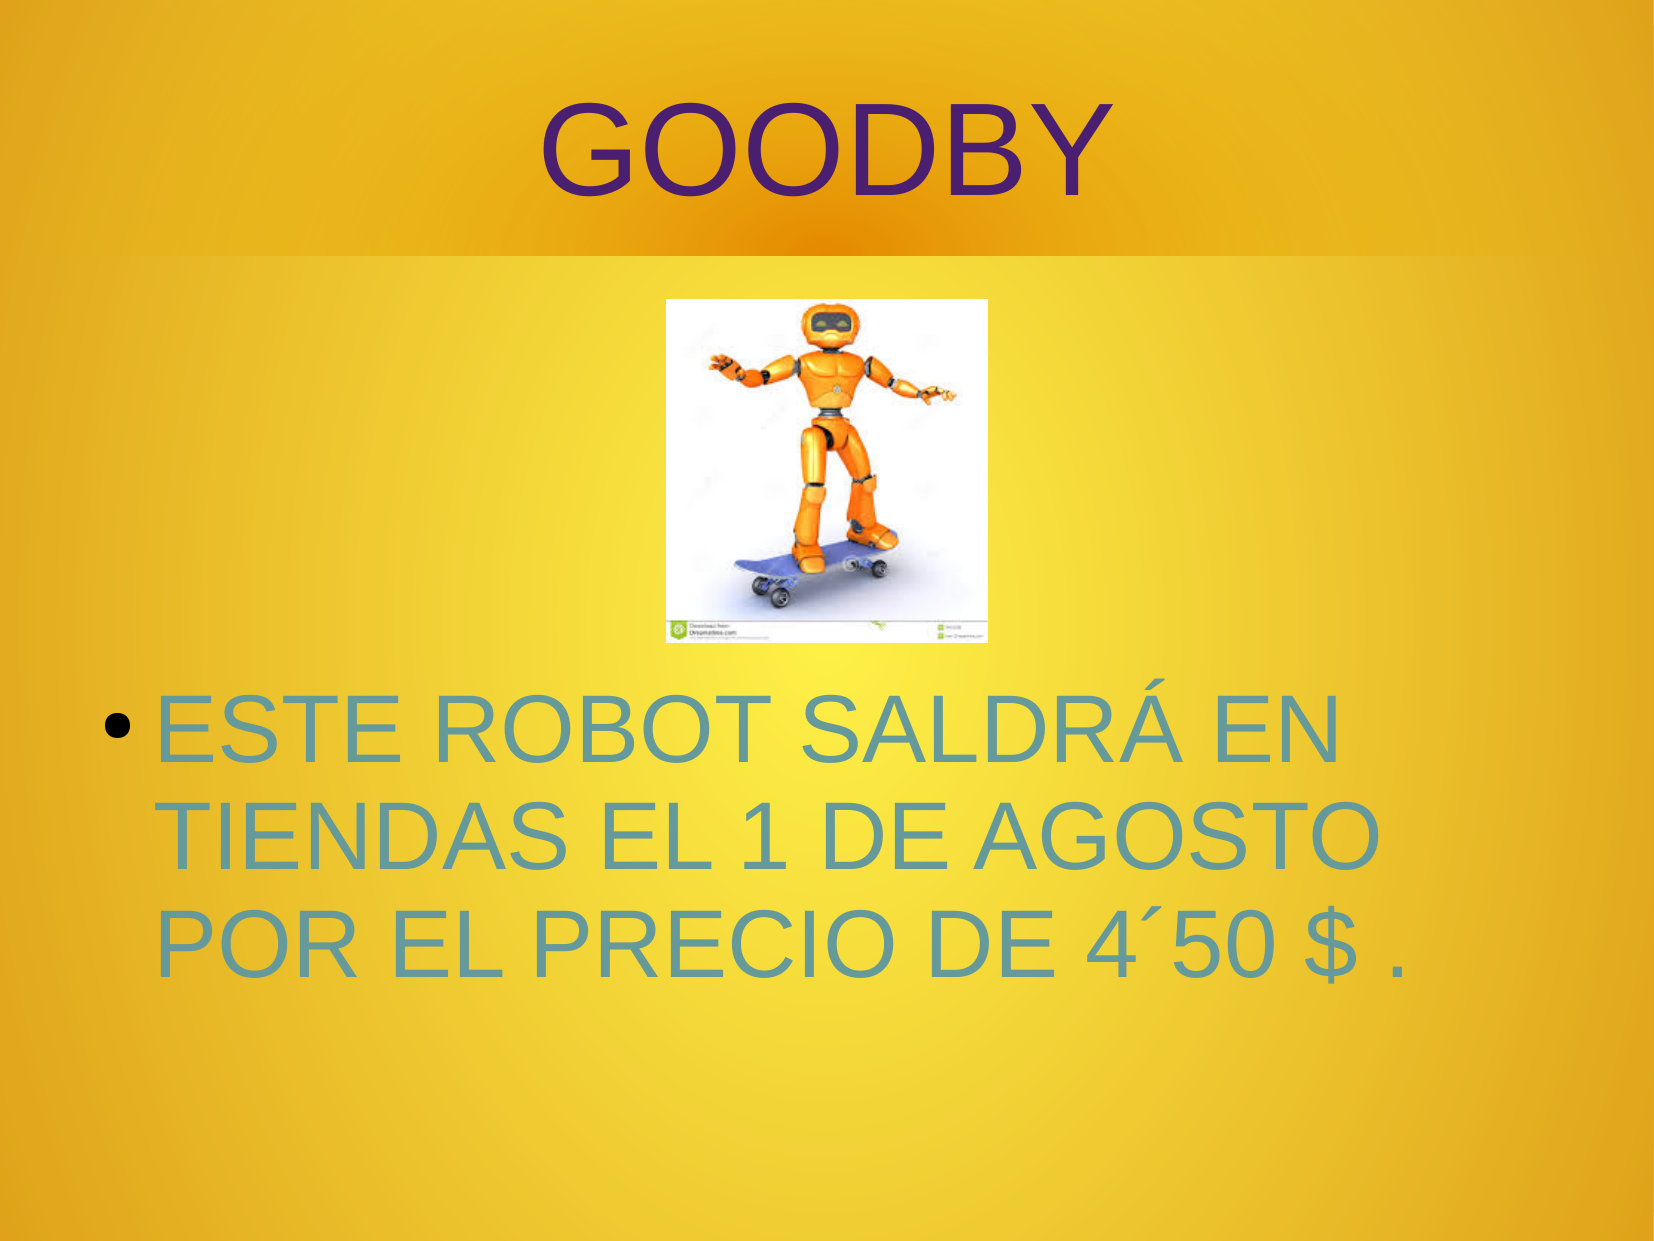

# GOODBY
ESTE ROBOT SALDRÁ EN TIENDAS EL 1 DE AGOSTO POR EL PRECIO DE 4´50 $ .